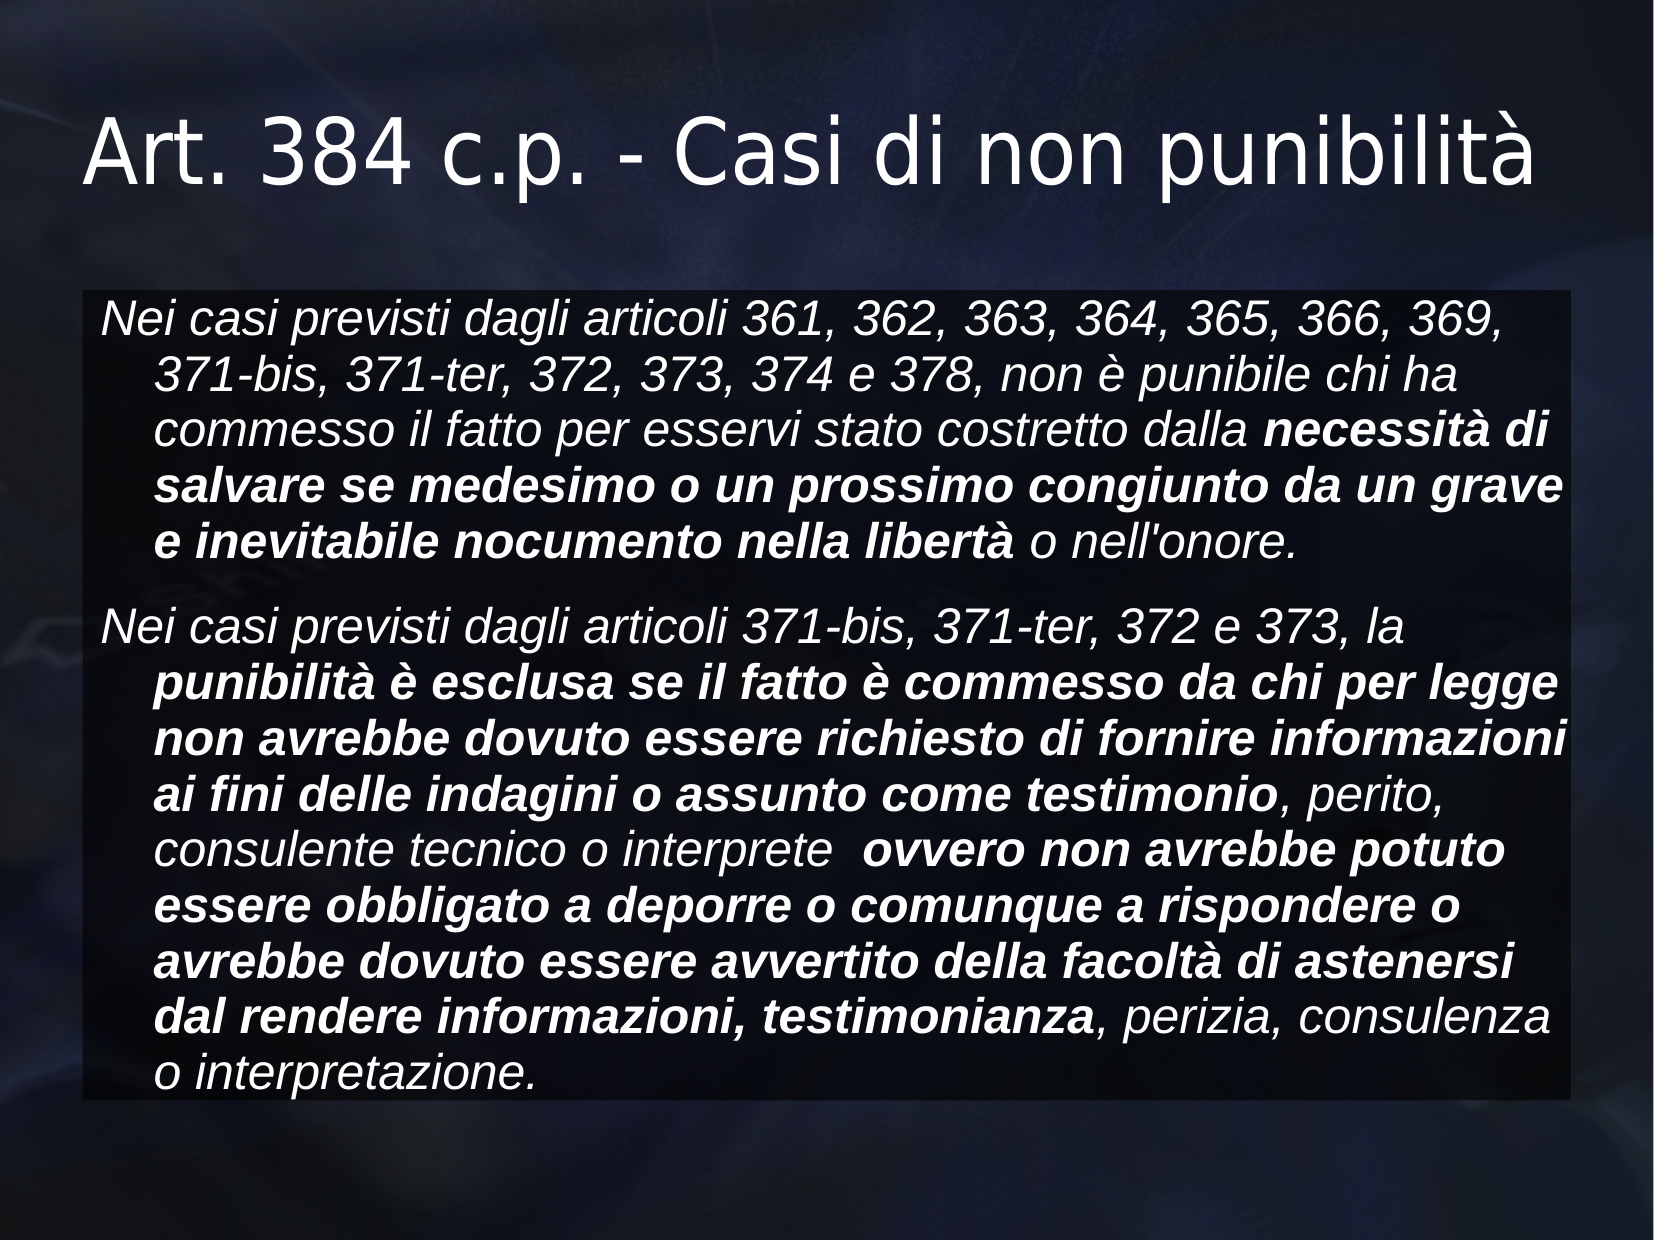

# Art. 384 c.p. - Casi di non punibilità
Nei casi previsti dagli articoli 361, 362, 363, 364, 365, 366, 369, 371-bis, 371-ter, 372, 373, 374 e 378, non è punibile chi ha commesso il fatto per esservi stato costretto dalla necessità di salvare se medesimo o un prossimo congiunto da un grave e inevitabile nocumento nella libertà o nell'onore.
Nei casi previsti dagli articoli 371-bis, 371-ter, 372 e 373, la punibilità è esclusa se il fatto è commesso da chi per legge non avrebbe dovuto essere richiesto di fornire informazioni ai fini delle indagini o assunto come testimonio, perito, consulente tecnico o interprete ovvero non avrebbe potuto essere obbligato a deporre o comunque a rispondere o avrebbe dovuto essere avvertito della facoltà di astenersi dal rendere informazioni, testimonianza, perizia, consulenza o interpretazione.